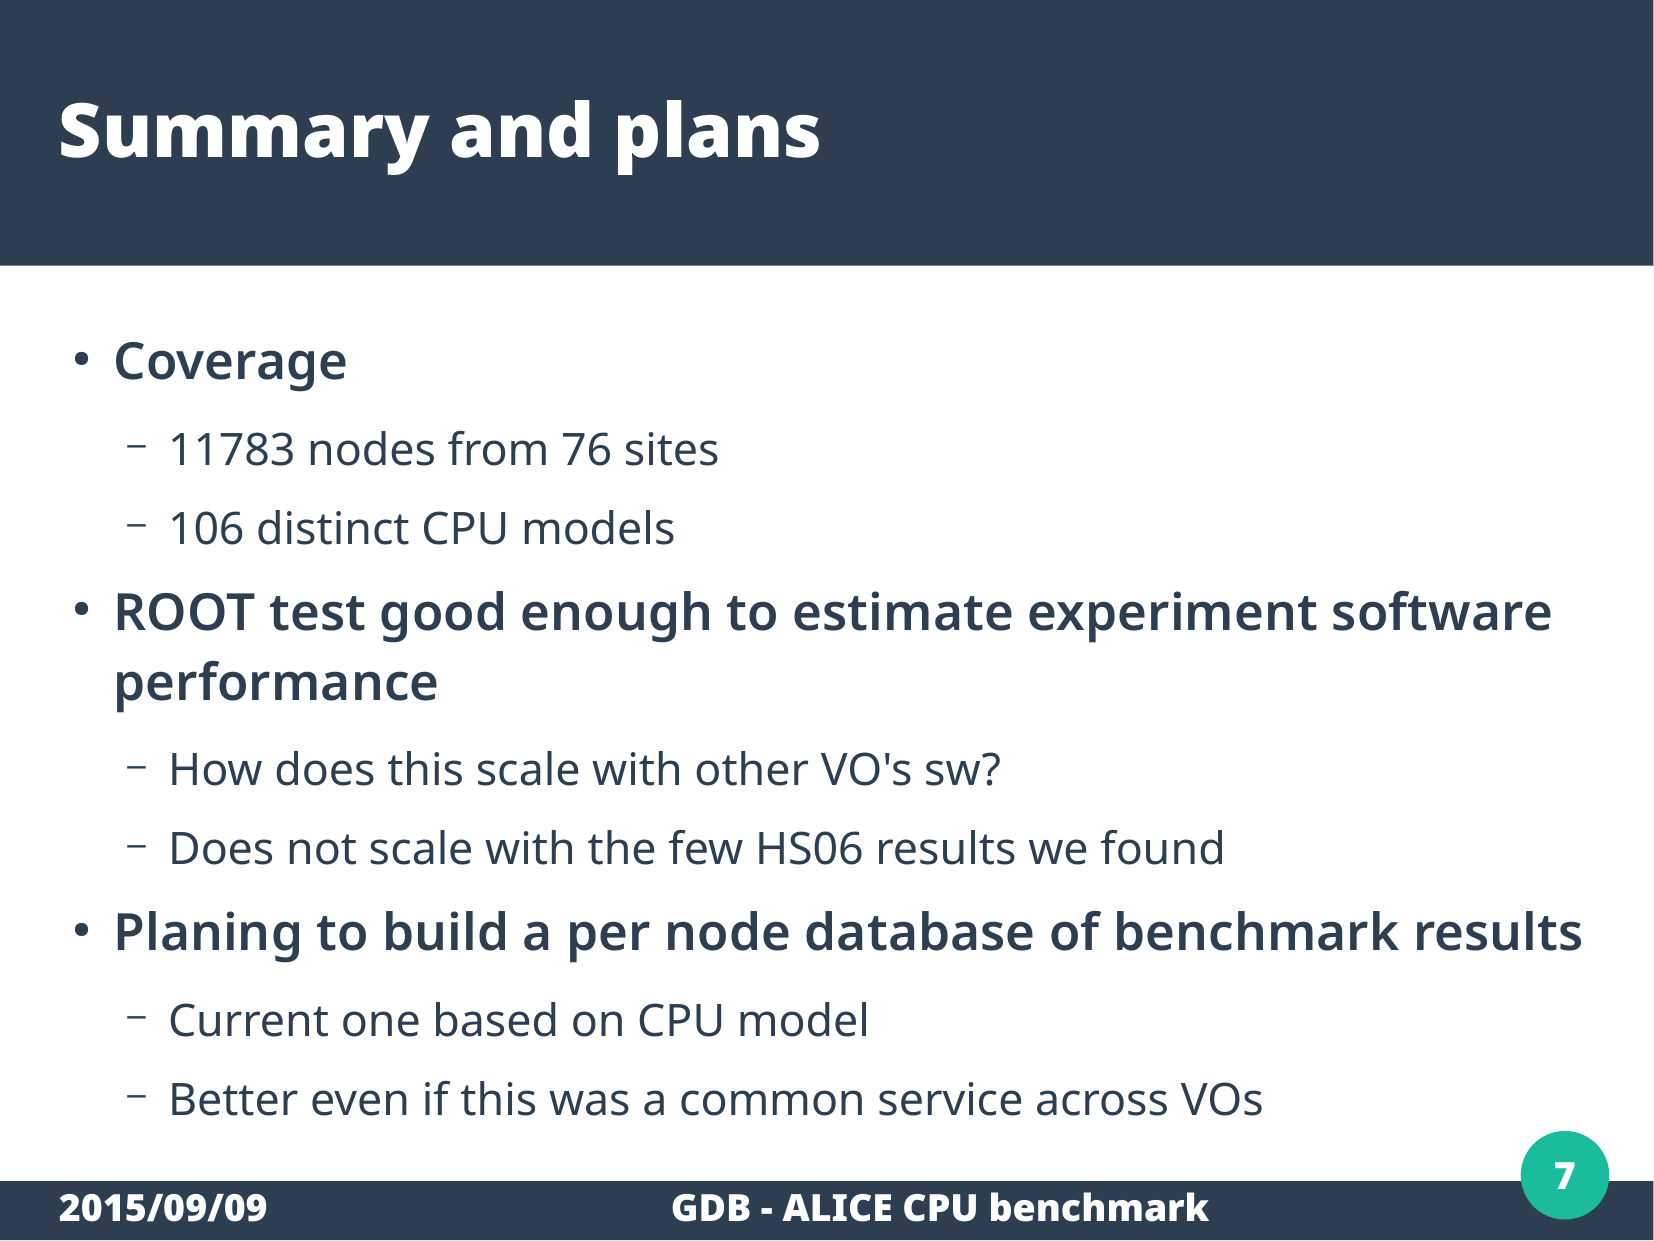

# Summary and plans
Coverage
11783 nodes from 76 sites
106 distinct CPU models
ROOT test good enough to estimate experiment software performance
How does this scale with other VO's sw?
Does not scale with the few HS06 results we found
Planing to build a per node database of benchmark results
Current one based on CPU model
Better even if this was a common service across VOs
7
2015/09/09
GDB - ALICE CPU benchmark